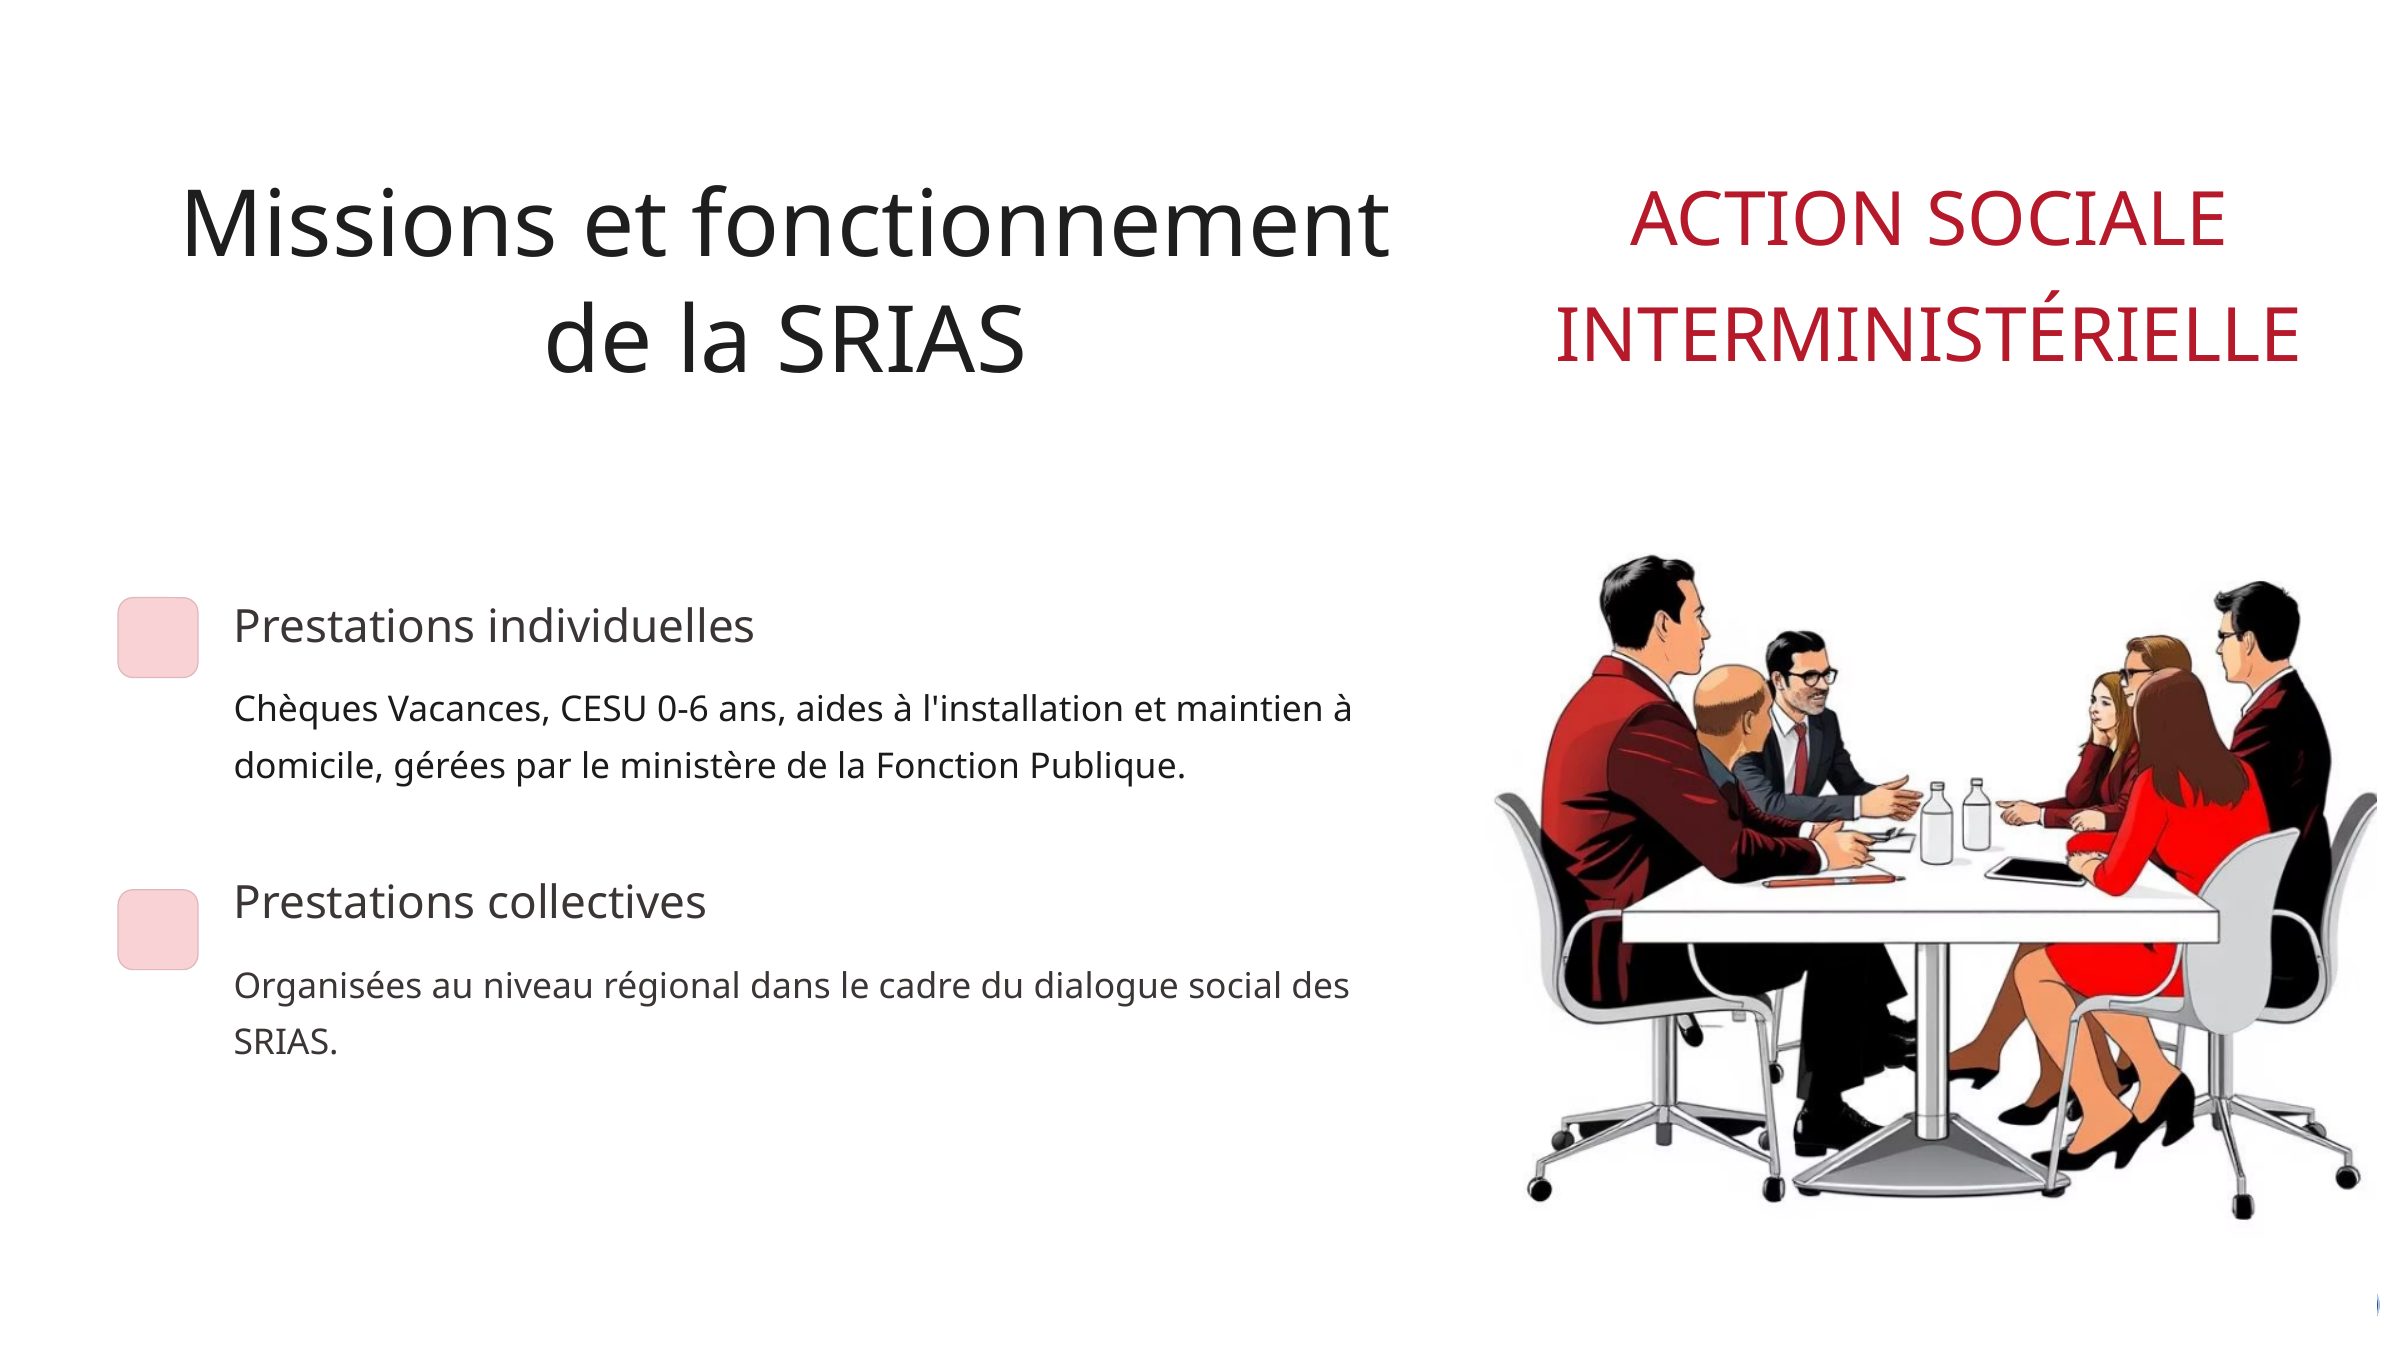

ACTION SOCIALE INTERMINISTÉRIELLE
Missions et fonctionnement de la SRIAS
Prestations individuelles
Chèques Vacances, CESU 0-6 ans, aides à l'installation et maintien à domicile, gérées par le ministère de la Fonction Publique.
Prestations collectives
Organisées au niveau régional dans le cadre du dialogue social des SRIAS.